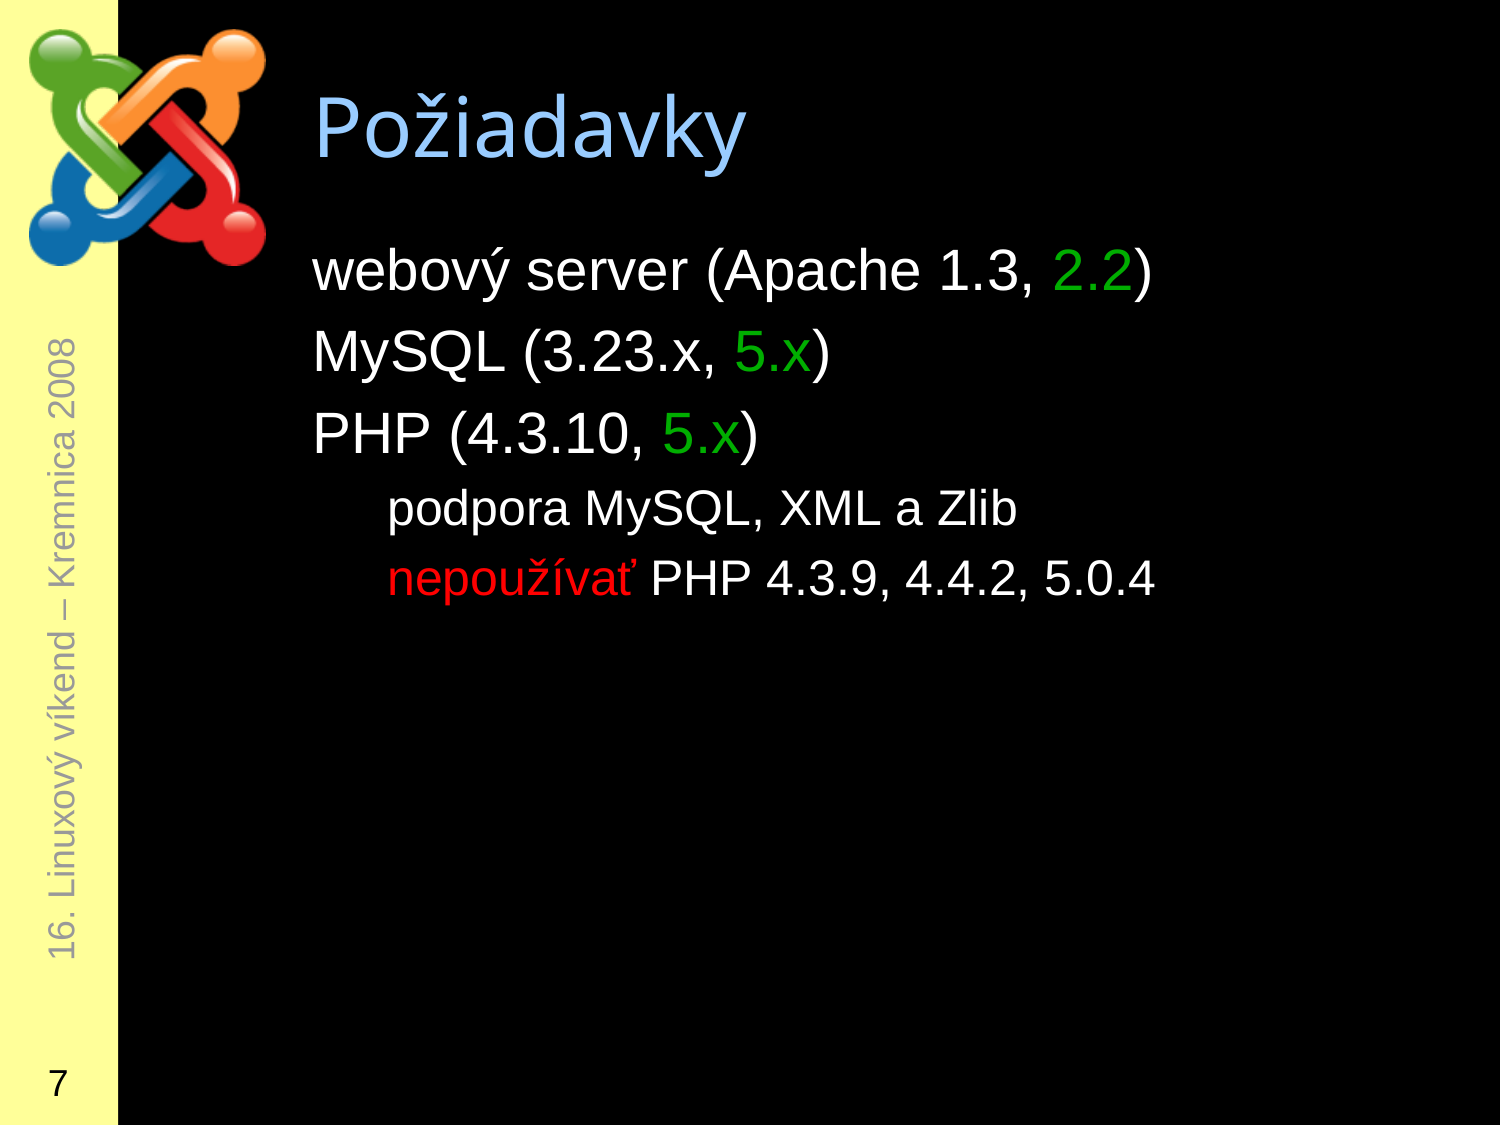

# Požiadavky
webový server (Apache 1.3, 2.2)
MySQL (3.23.x, 5.x)
PHP (4.3.10, 5.x)
podpora MySQL, XML a Zlib
nepoužívať PHP 4.3.9, 4.4.2, 5.0.4